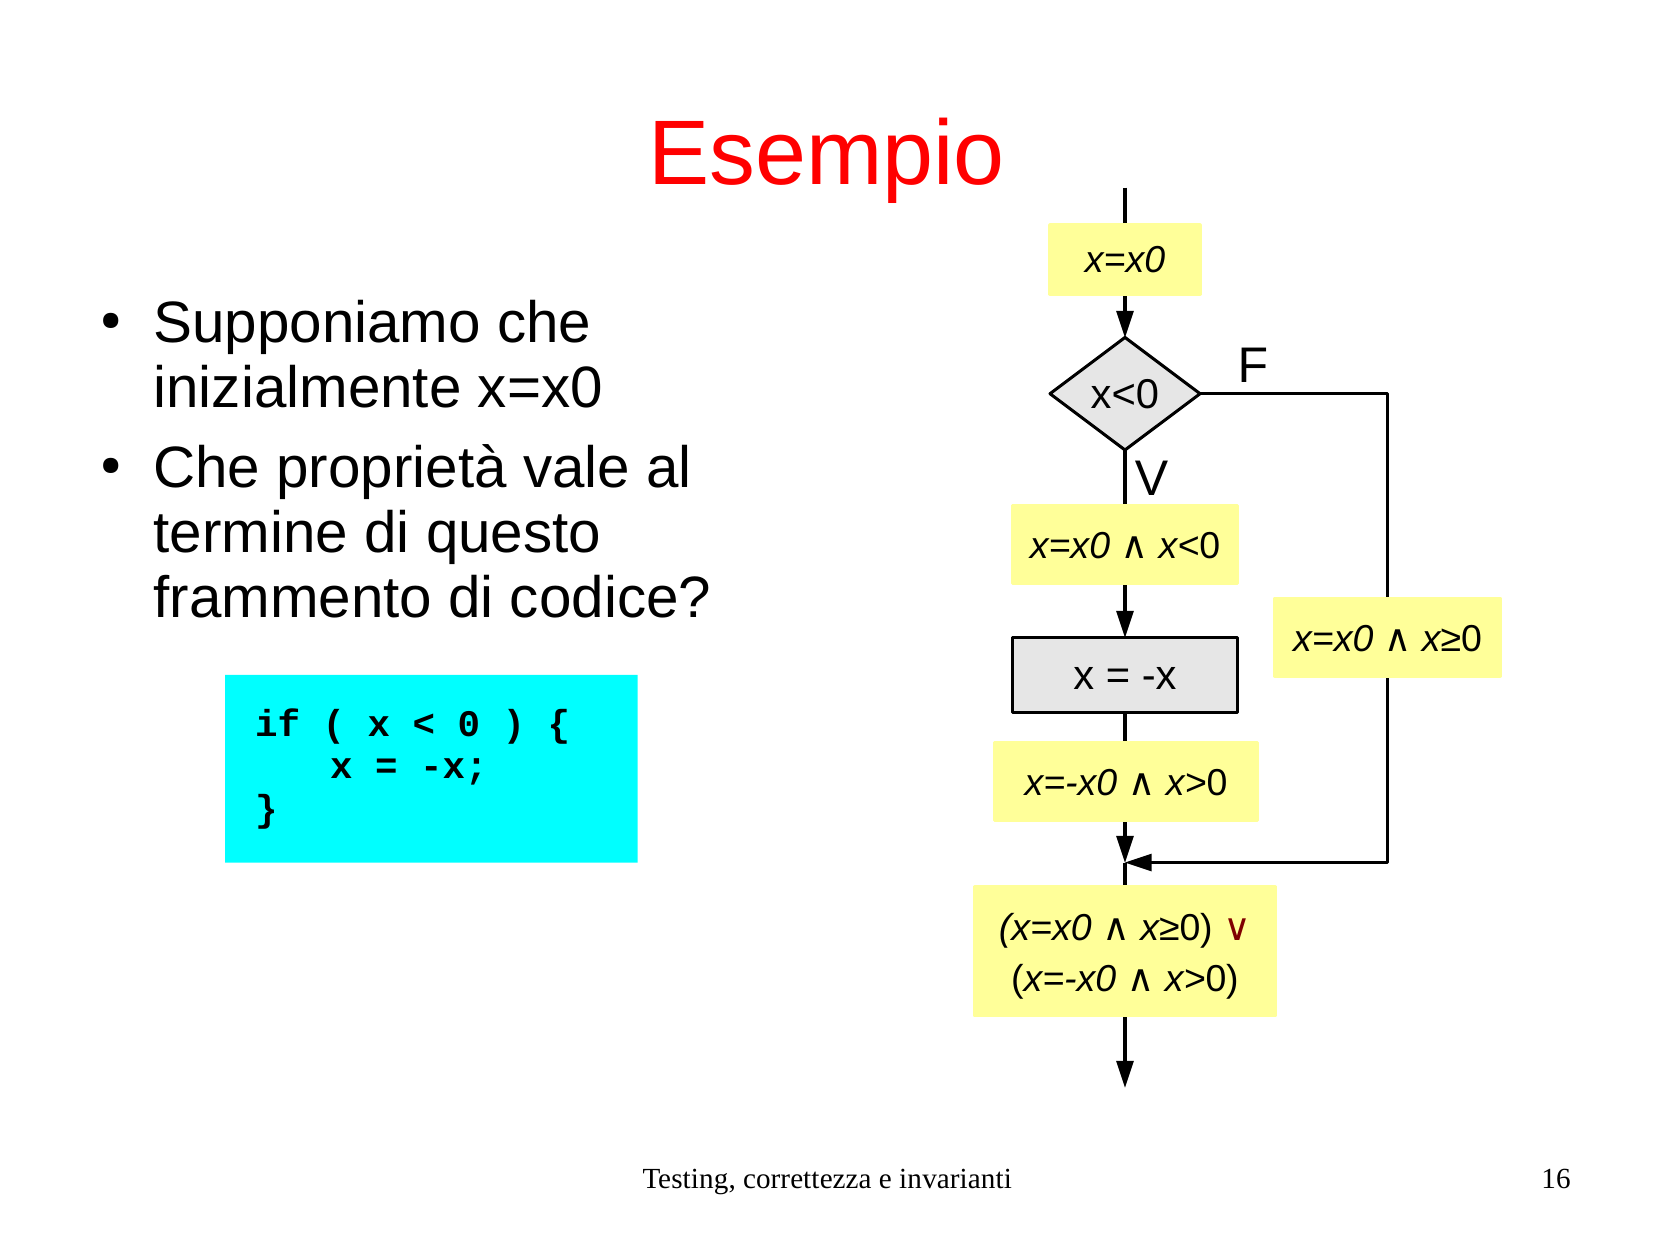

# Esempio
x=x0
Supponiamo che inizialmente x=x0
Che proprietà vale al termine di questo frammento di codice?
x<0
F
V
x=x0 ∧ x<0
x=x0 ∧ x≥0
x = -x
if ( x < 0 ) {
	x = -x;
}
x=-x0 ∧ x>0
(x=x0 ∧ x≥0) ∨
(x=-x0 ∧ x>0)
Testing, correttezza e invarianti
16